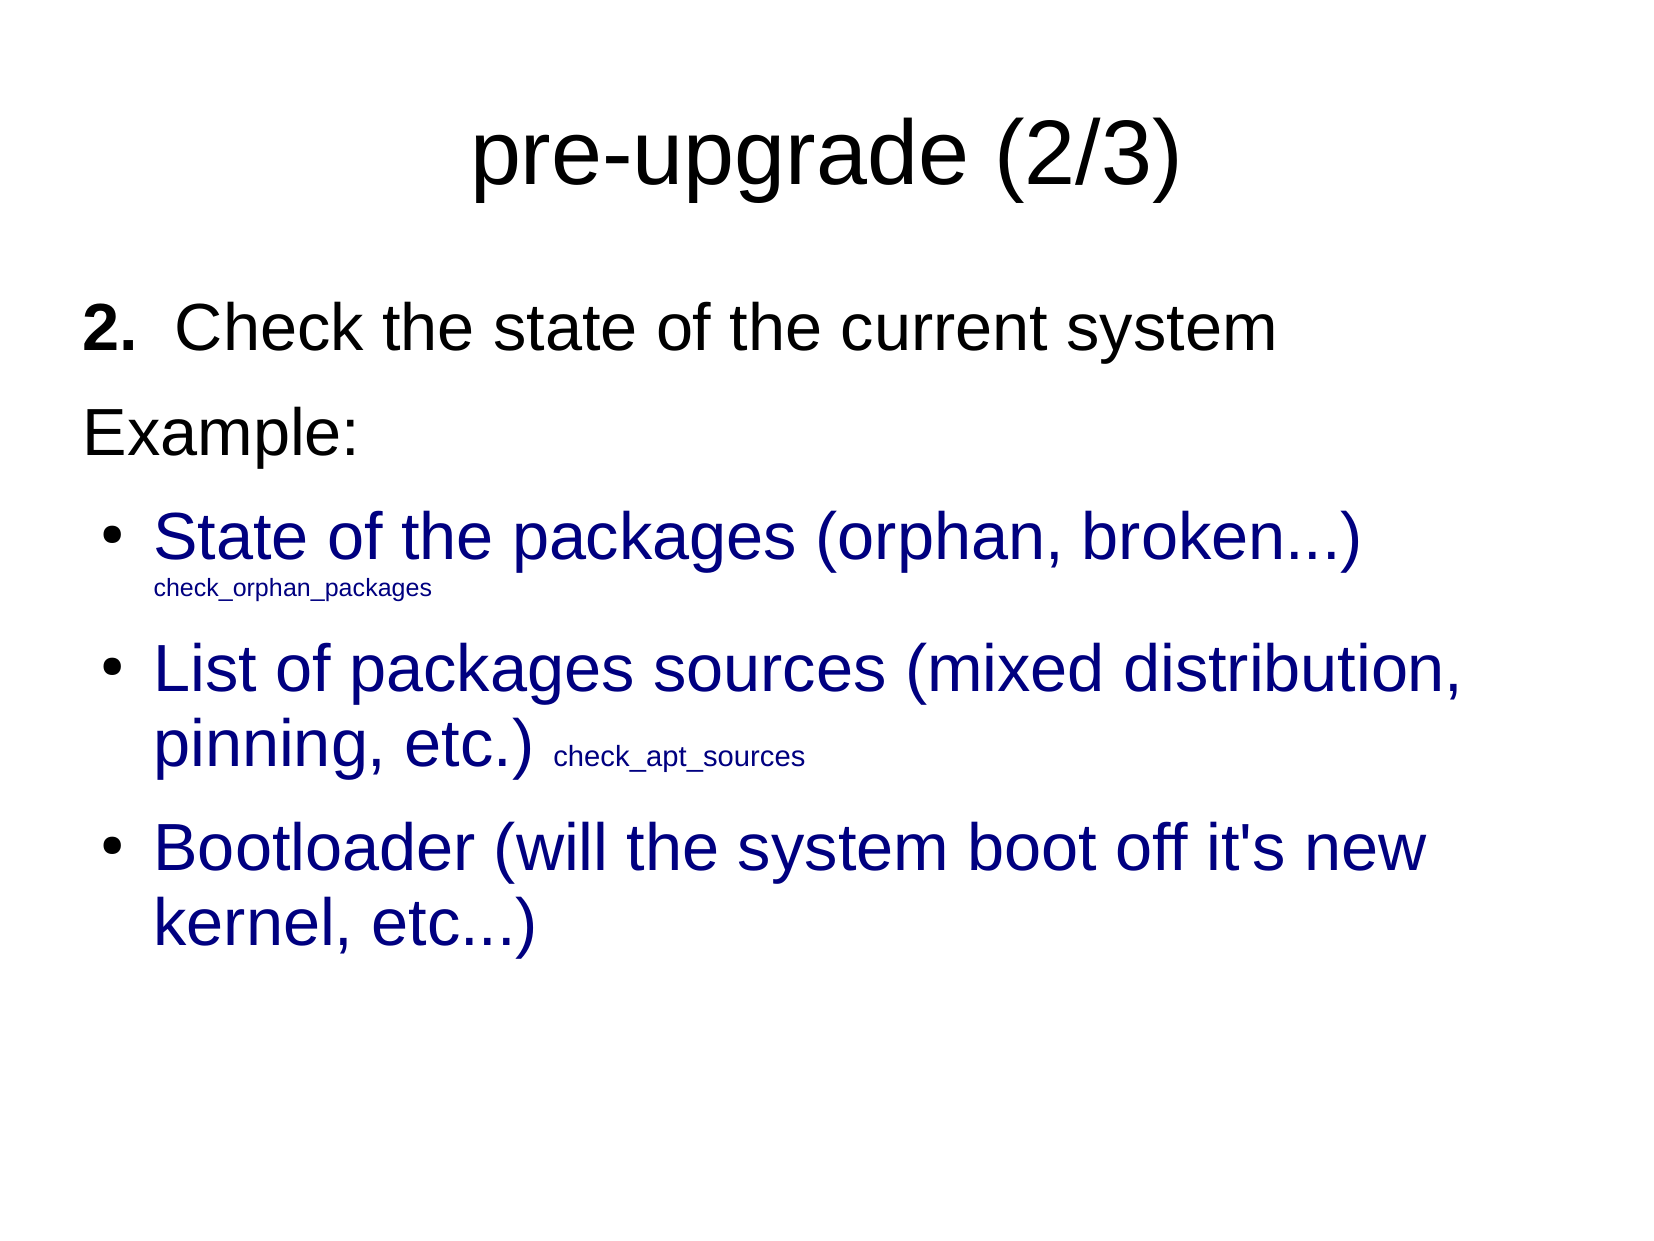

# pre-upgrade (2/3)
2. Check the state of the current system
Example:
State of the packages (orphan, broken...)
check_orphan_packages
List of packages sources (mixed distribution, pinning, etc.) check_apt_sources
Bootloader (will the system boot off it's new kernel, etc...)